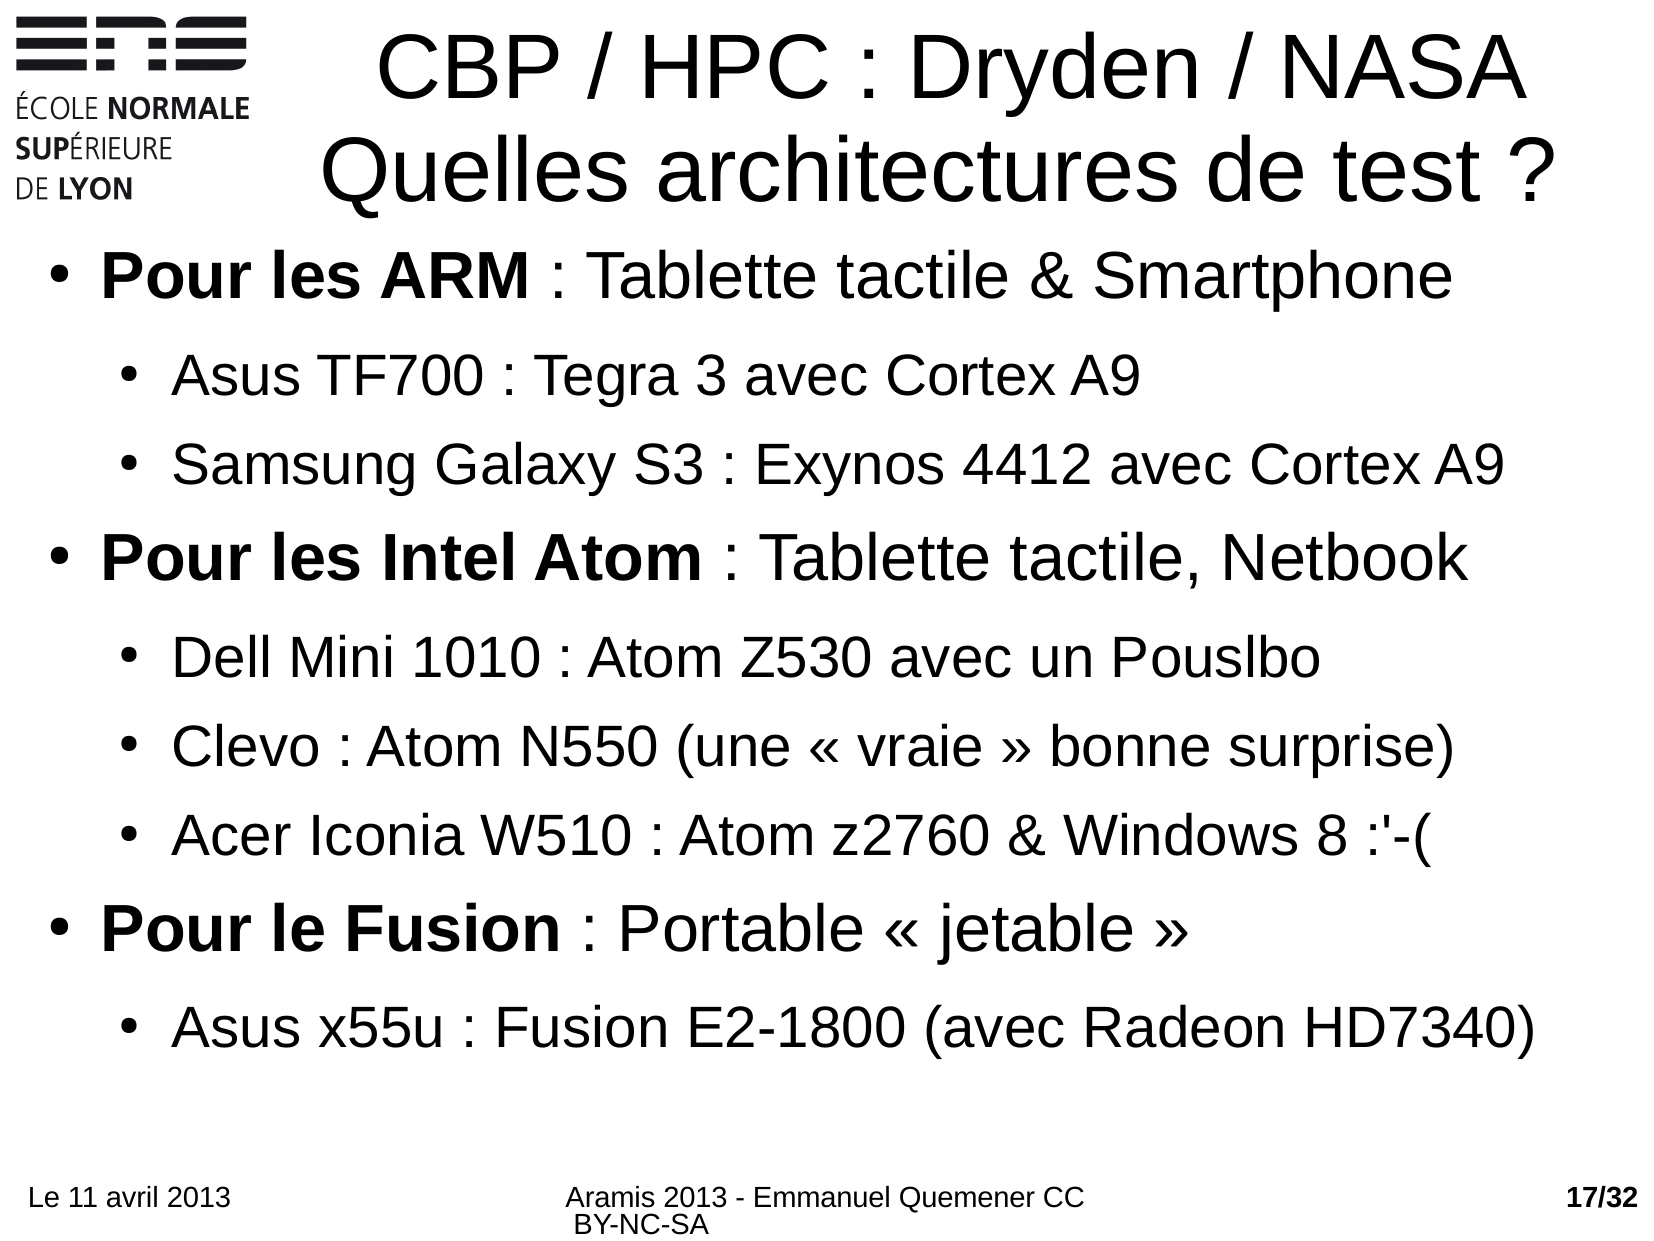

# CBP / HPC : Dryden / NASA Quelles architectures de test ?
Pour les ARM : Tablette tactile & Smartphone
Asus TF700 : Tegra 3 avec Cortex A9
Samsung Galaxy S3 : Exynos 4412 avec Cortex A9
Pour les Intel Atom : Tablette tactile, Netbook
Dell Mini 1010 : Atom Z530 avec un Pouslbo
Clevo : Atom N550 (une « vraie » bonne surprise)
Acer Iconia W510 : Atom z2760 & Windows 8 :'-(
Pour le Fusion : Portable « jetable »
Asus x55u : Fusion E2-1800 (avec Radeon HD7340)
Le 11 avril 2013
Aramis 2013 - Emmanuel Quemener CC BY-NC-SA
17